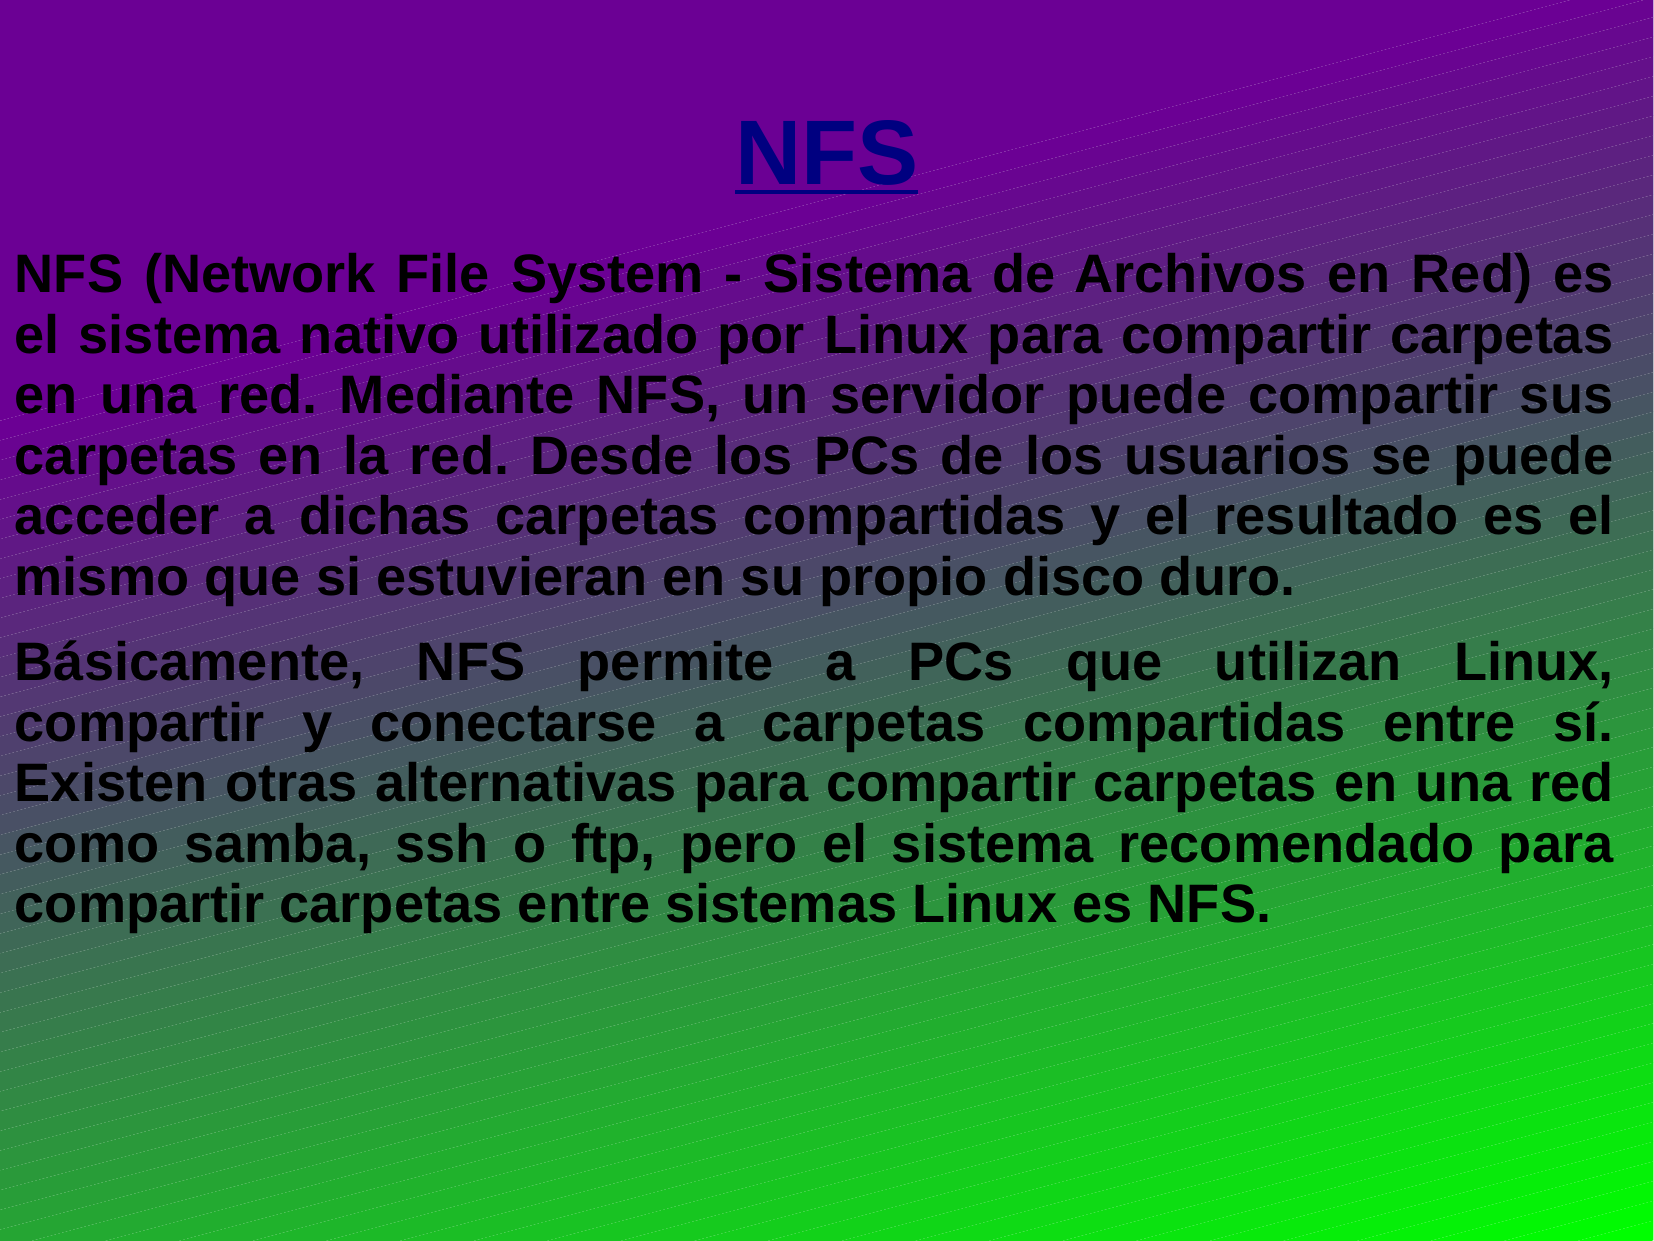

# NFS
NFS (Network File System - Sistema de Archivos en Red) es el sistema nativo utilizado por Linux para compartir carpetas en una red. Mediante NFS, un servidor puede compartir sus carpetas en la red. Desde los PCs de los usuarios se puede acceder a dichas carpetas compartidas y el resultado es el mismo que si estuvieran en su propio disco duro.
Básicamente, NFS permite a PCs que utilizan Linux, compartir y conectarse a carpetas compartidas entre sí. Existen otras alternativas para compartir carpetas en una red como samba, ssh o ftp, pero el sistema recomendado para compartir carpetas entre sistemas Linux es NFS.